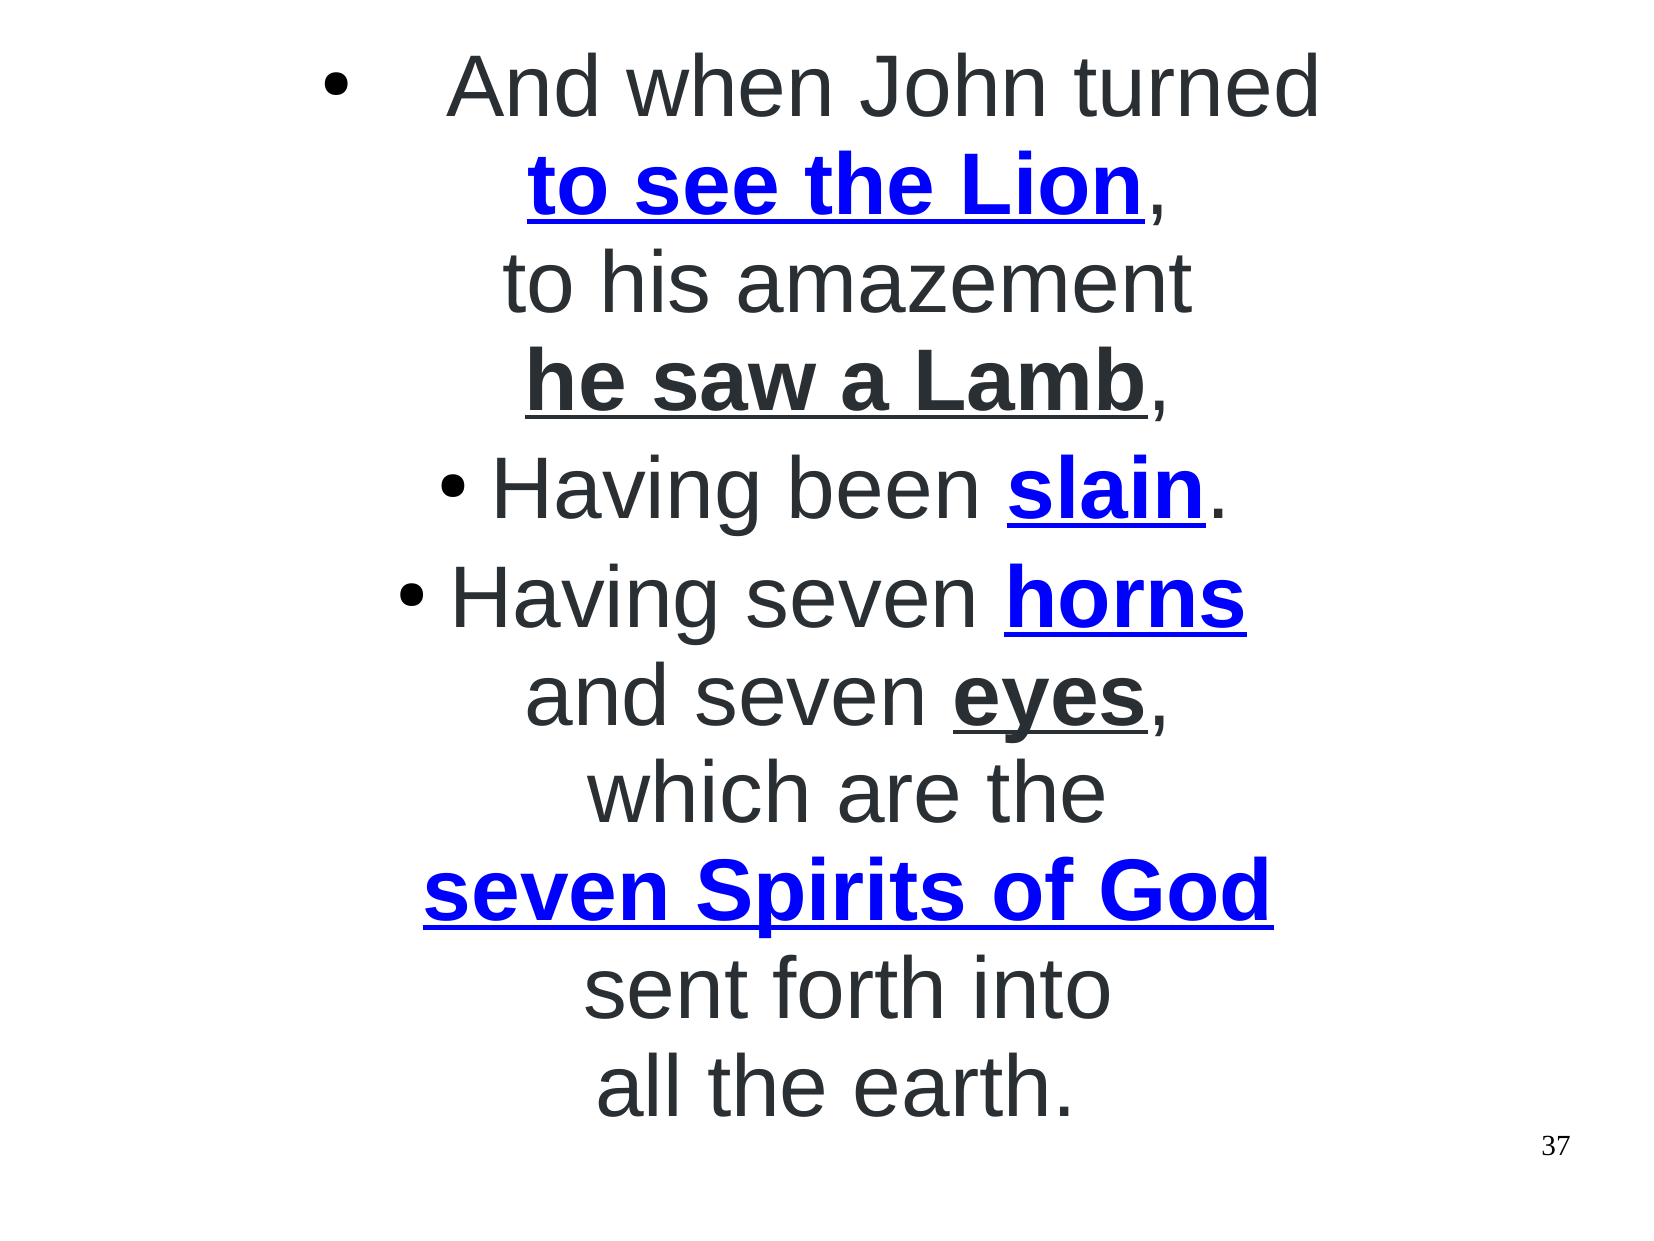

# And when John turned to see the Lion, to his amazement he saw a Lamb,
Having been slain.
Having seven horns
and seven eyes,
which are the
seven Spirits of God
sent forth into
all the earth.
37